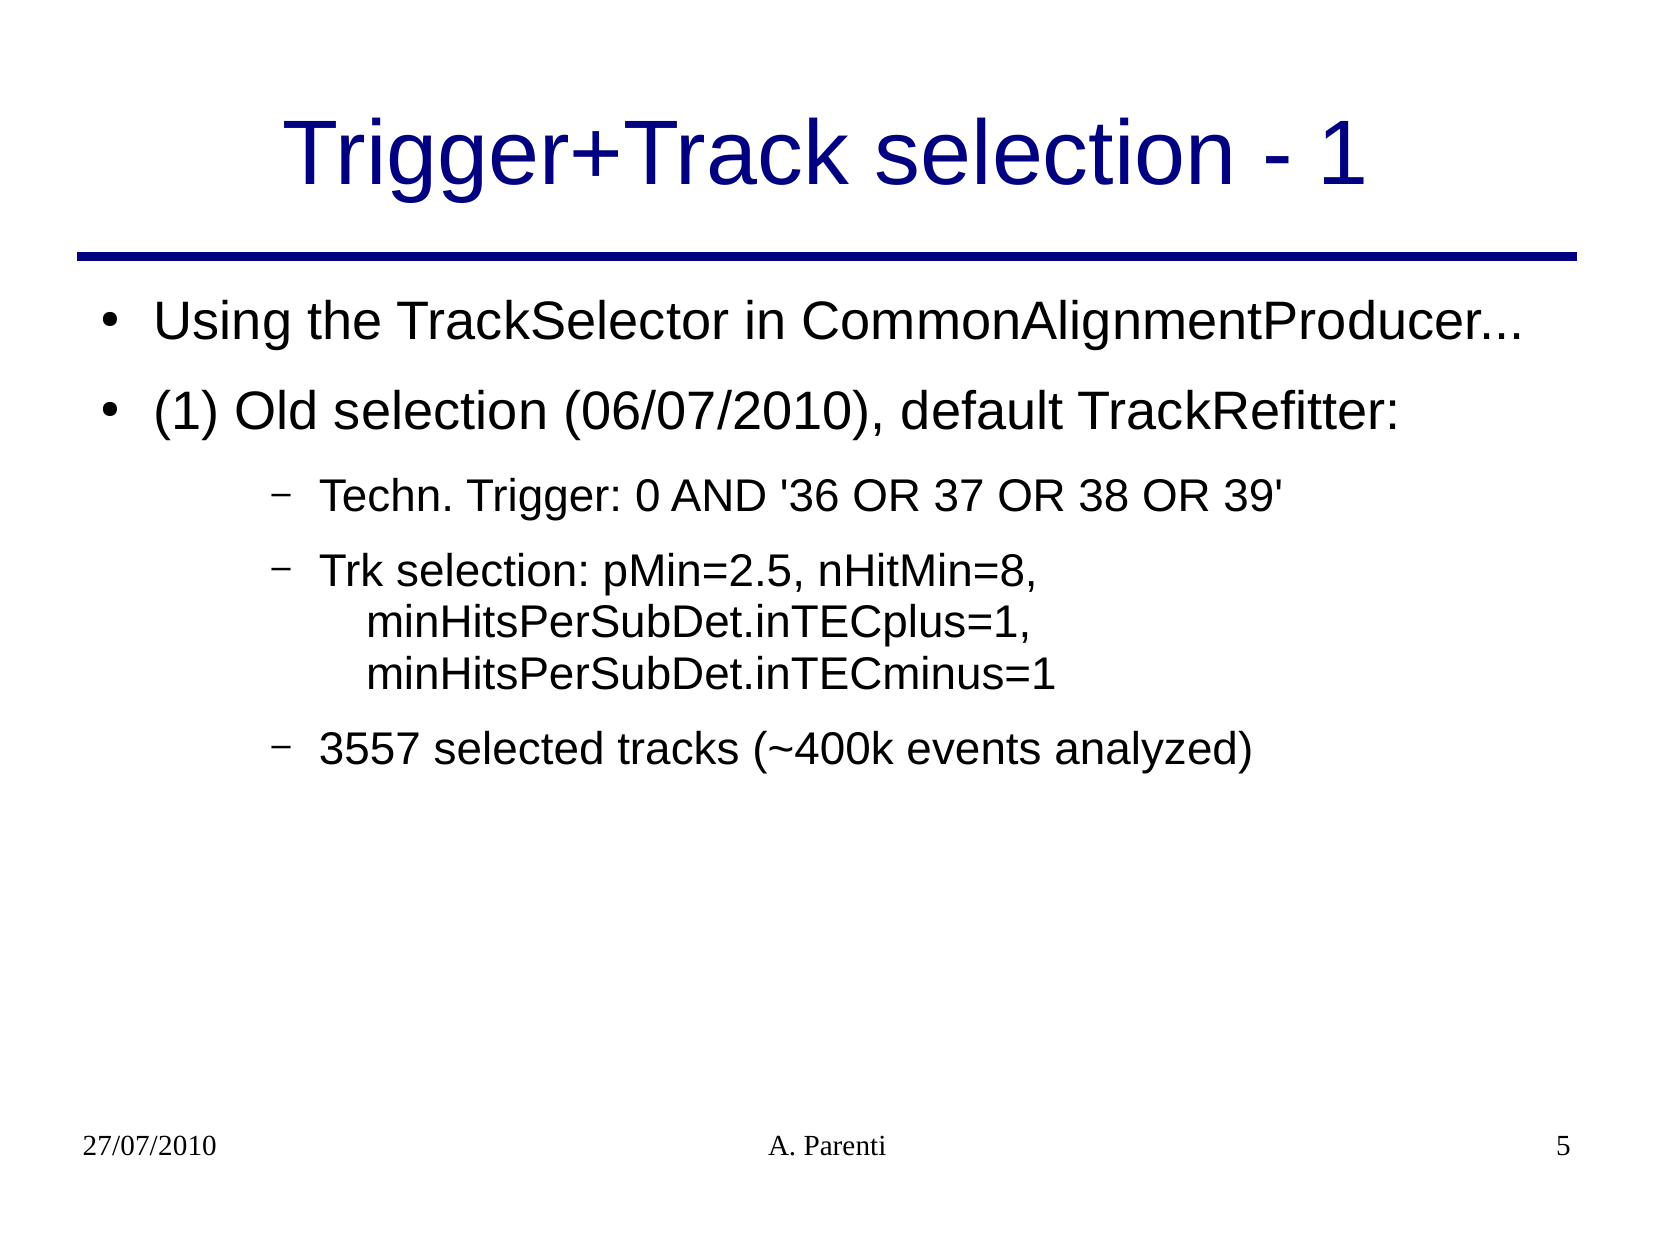

# Trigger+Track selection - 1
Using the TrackSelector in CommonAlignmentProducer...
(1) Old selection (06/07/2010), default TrackRefitter:
Techn. Trigger: 0 AND '36 OR 37 OR 38 OR 39'
Trk selection: pMin=2.5, nHitMin=8, minHitsPerSubDet.inTECplus=1, minHitsPerSubDet.inTECminus=1
3557 selected tracks (~400k events analyzed)
5